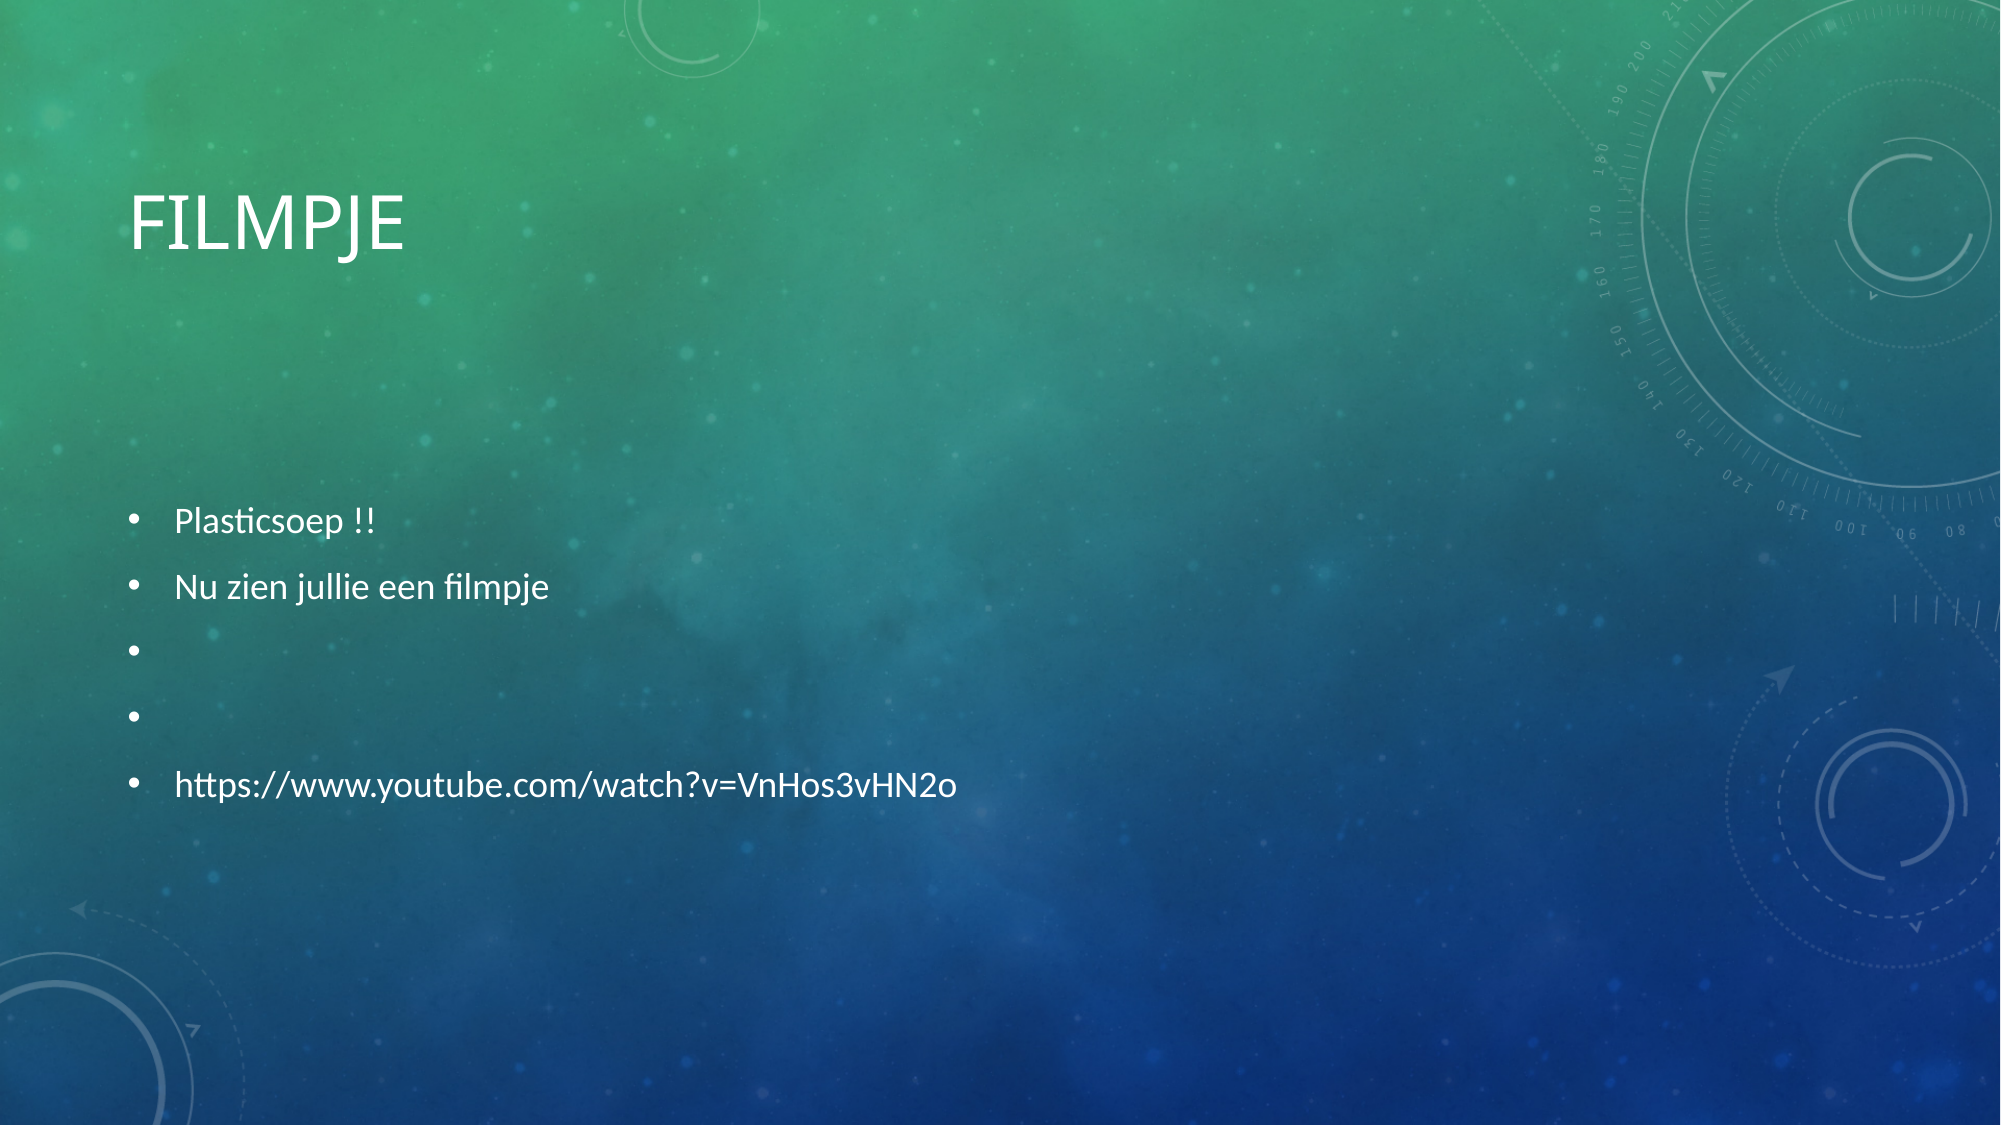

# filmpje
Plasticsoep !!
Nu zien jullie een filmpje
https://www.youtube.com/watch?v=VnHos3vHN2o